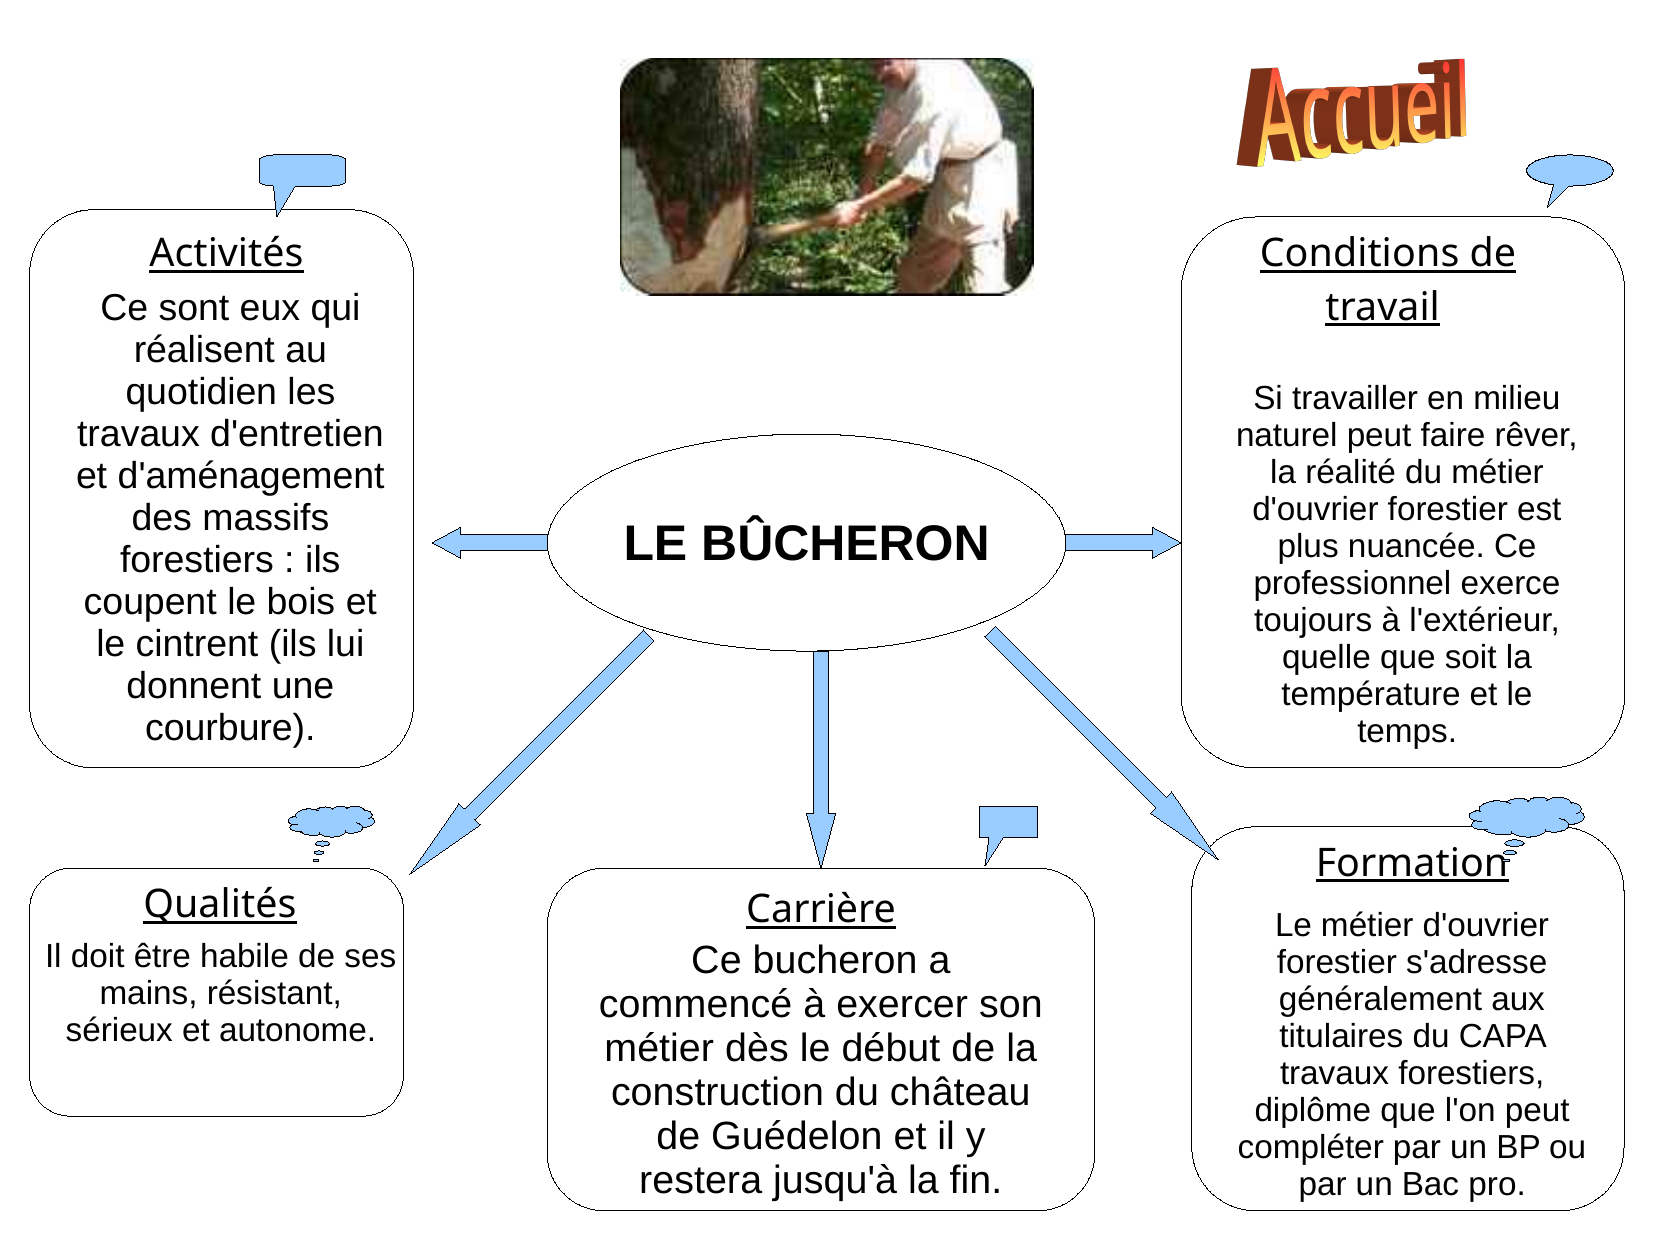

Accueil
 Activités
 Conditions de travail
Ce sont eux qui réalisent au quotidien les travaux d'entretien et d'aménagement des massifs forestiers : ils coupent le bois et le cintrent (ils lui donnent une courbure).
Si travailler en milieu naturel peut faire rêver, la réalité du métier d'ouvrier forestier est plus nuancée. Ce professionnel exerce toujours à l'extérieur, quelle que soit la température et le temps.
LE BÛCHERON
Formation
 Qualités
Carrière
Le métier d'ouvrier forestier s'adresse généralement aux titulaires du CAPA travaux forestiers, diplôme que l'on peut compléter par un BP ou par un Bac pro.
Il doit être habile de ses mains, résistant, sérieux et autonome.
Ce bucheron a commencé à exercer son métier dès le début de la construction du château de Guédelon et il y restera jusqu'à la fin.